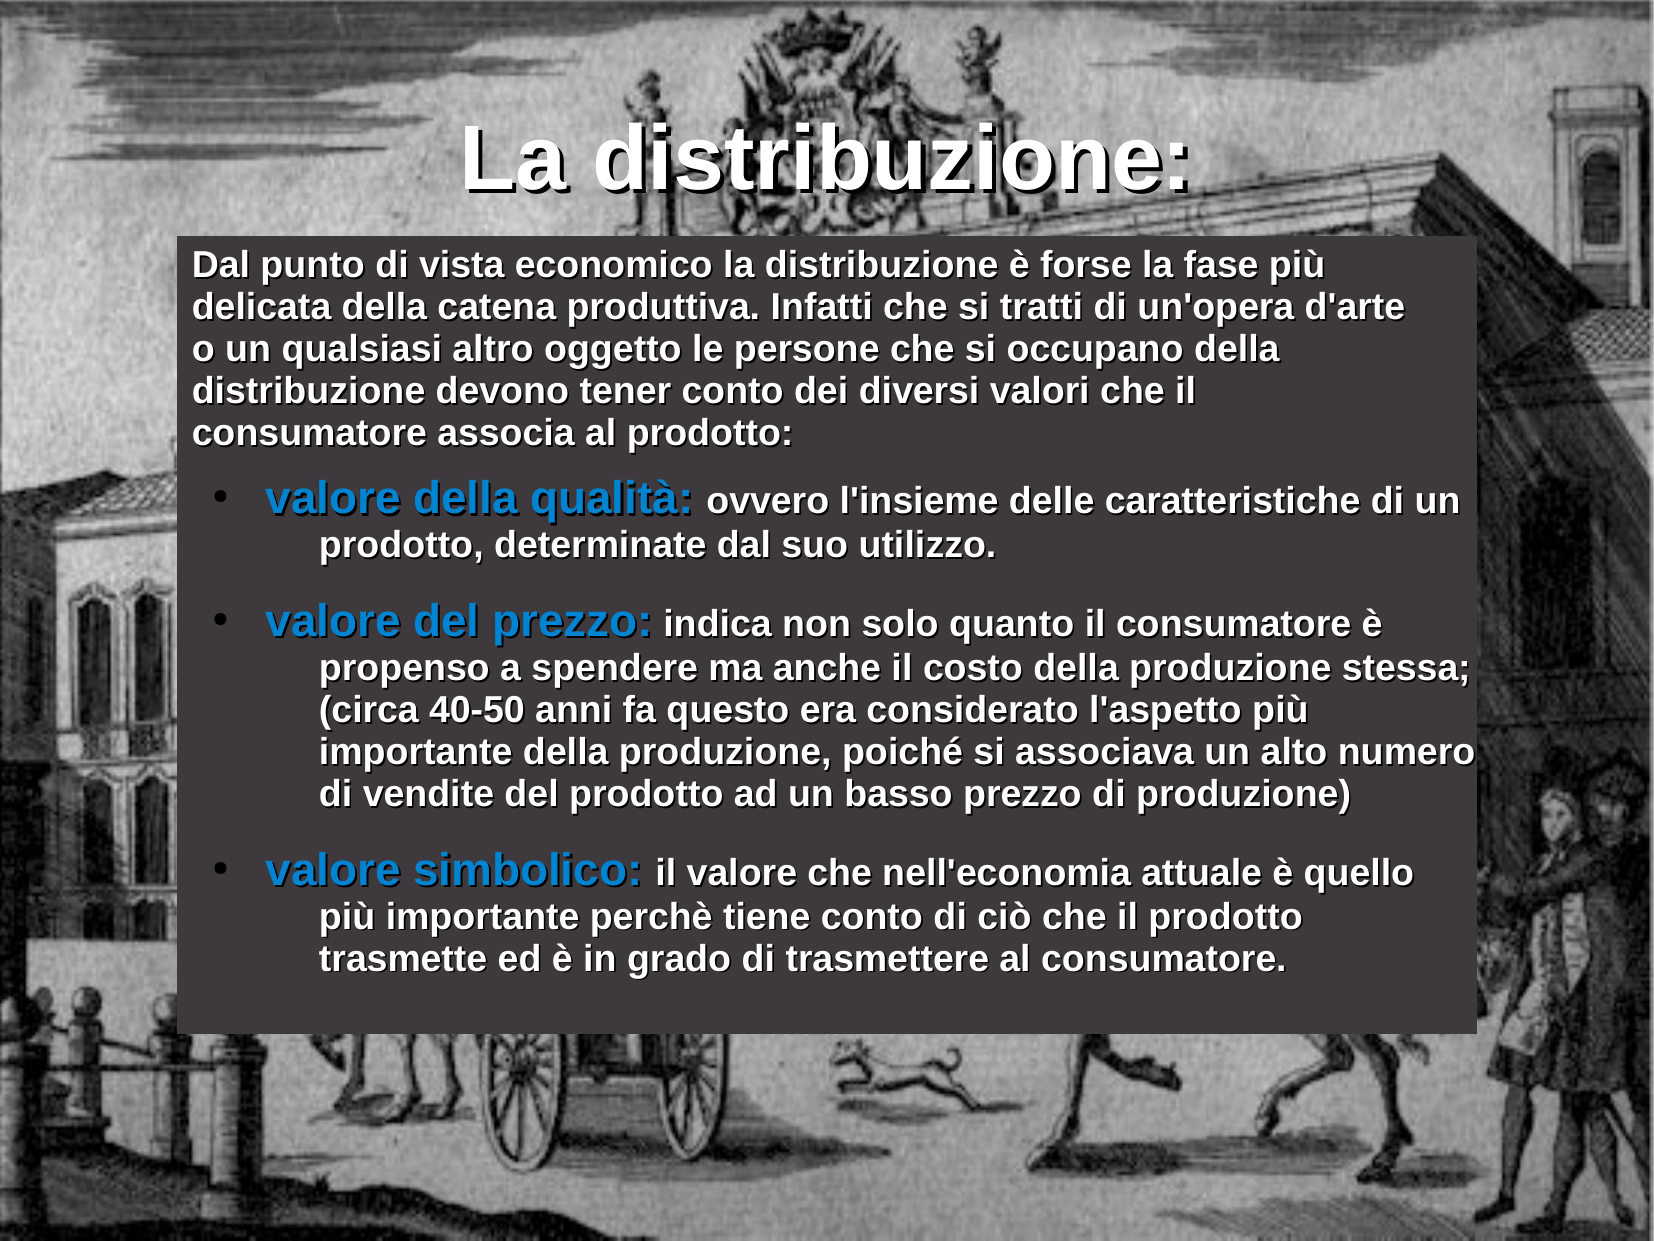

# La distribuzione:
Dal punto di vista economico la distribuzione è forse la fase più delicata della catena produttiva. Infatti che si tratti di un'opera d'arte o un qualsiasi altro oggetto le persone che si occupano della distribuzione devono tener conto dei diversi valori che il consumatore associa al prodotto:
valore della qualità: ovvero l'insieme delle caratteristiche di un prodotto, determinate dal suo utilizzo.
valore del prezzo: indica non solo quanto il consumatore è propenso a spendere ma anche il costo della produzione stessa; (circa 40-50 anni fa questo era considerato l'aspetto più importante della produzione, poiché si associava un alto numero di vendite del prodotto ad un basso prezzo di produzione)
valore simbolico: il valore che nell'economia attuale è quello più importante perchè tiene conto di ciò che il prodotto trasmette ed è in grado di trasmettere al consumatore.